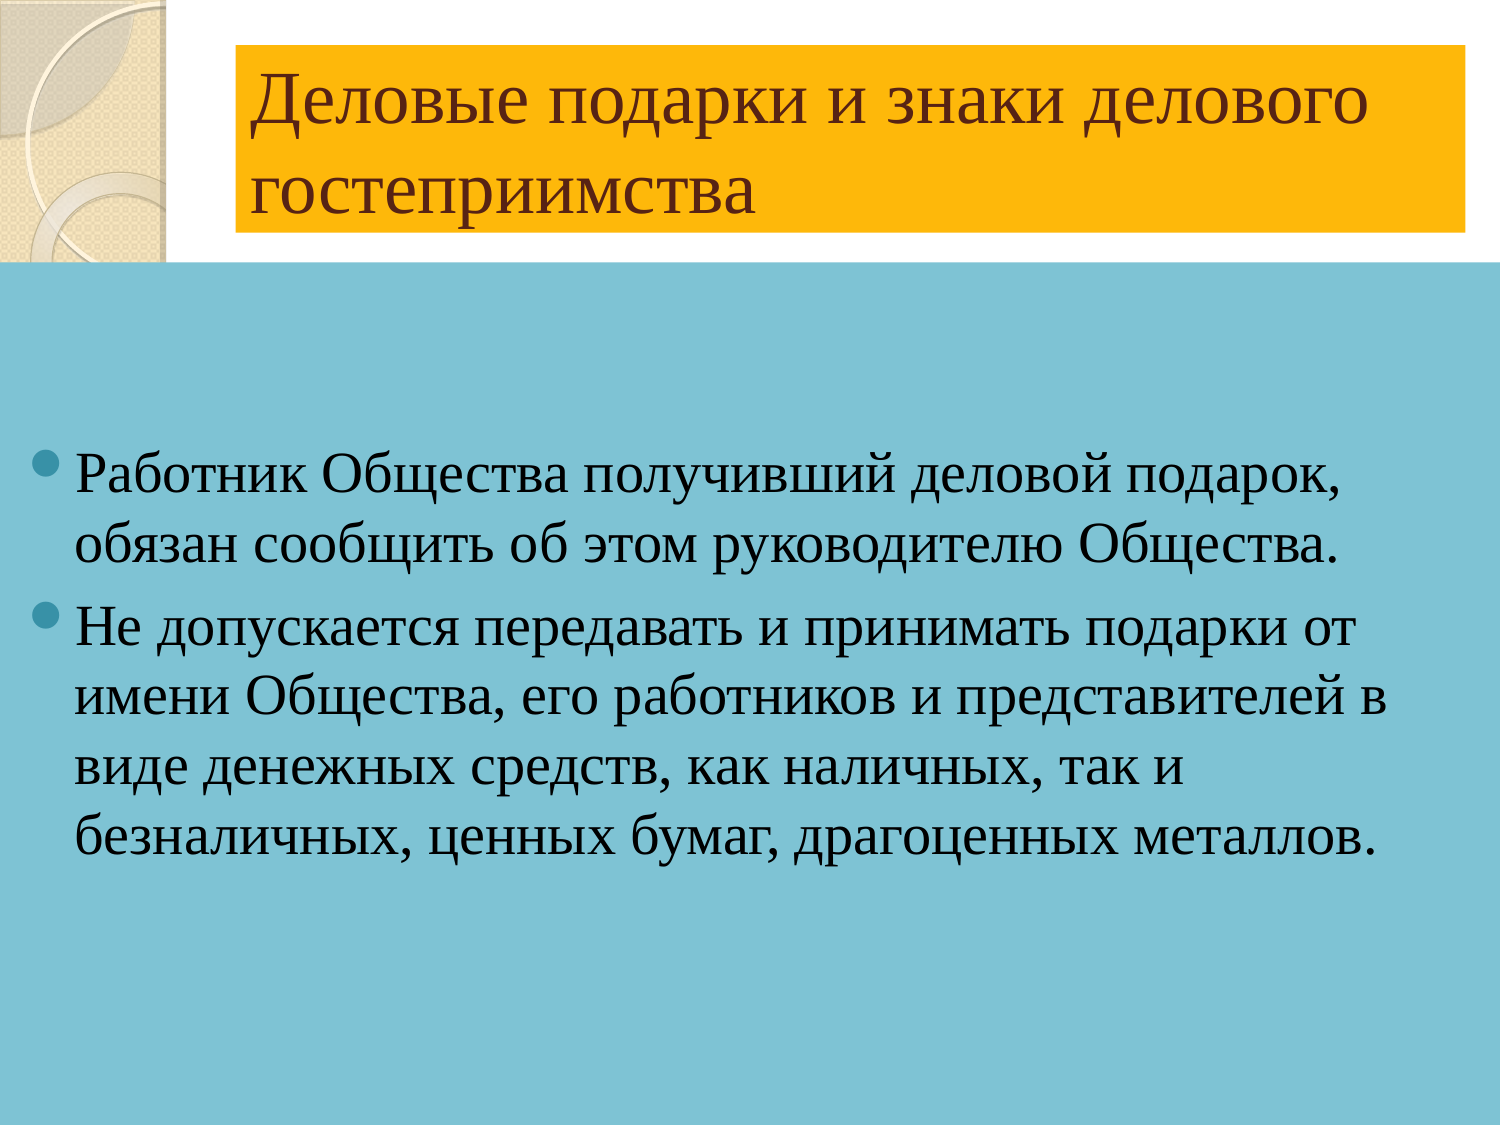

# Деловые подарки и знаки делового гостеприимства
Работник Общества получивший деловой подарок, обязан сообщить об этом руководителю Общества.
Не допускается передавать и принимать подарки от имени Общества, его работников и представителей в виде денежных средств, как наличных, так и безналичных, ценных бумаг, драгоценных металлов.